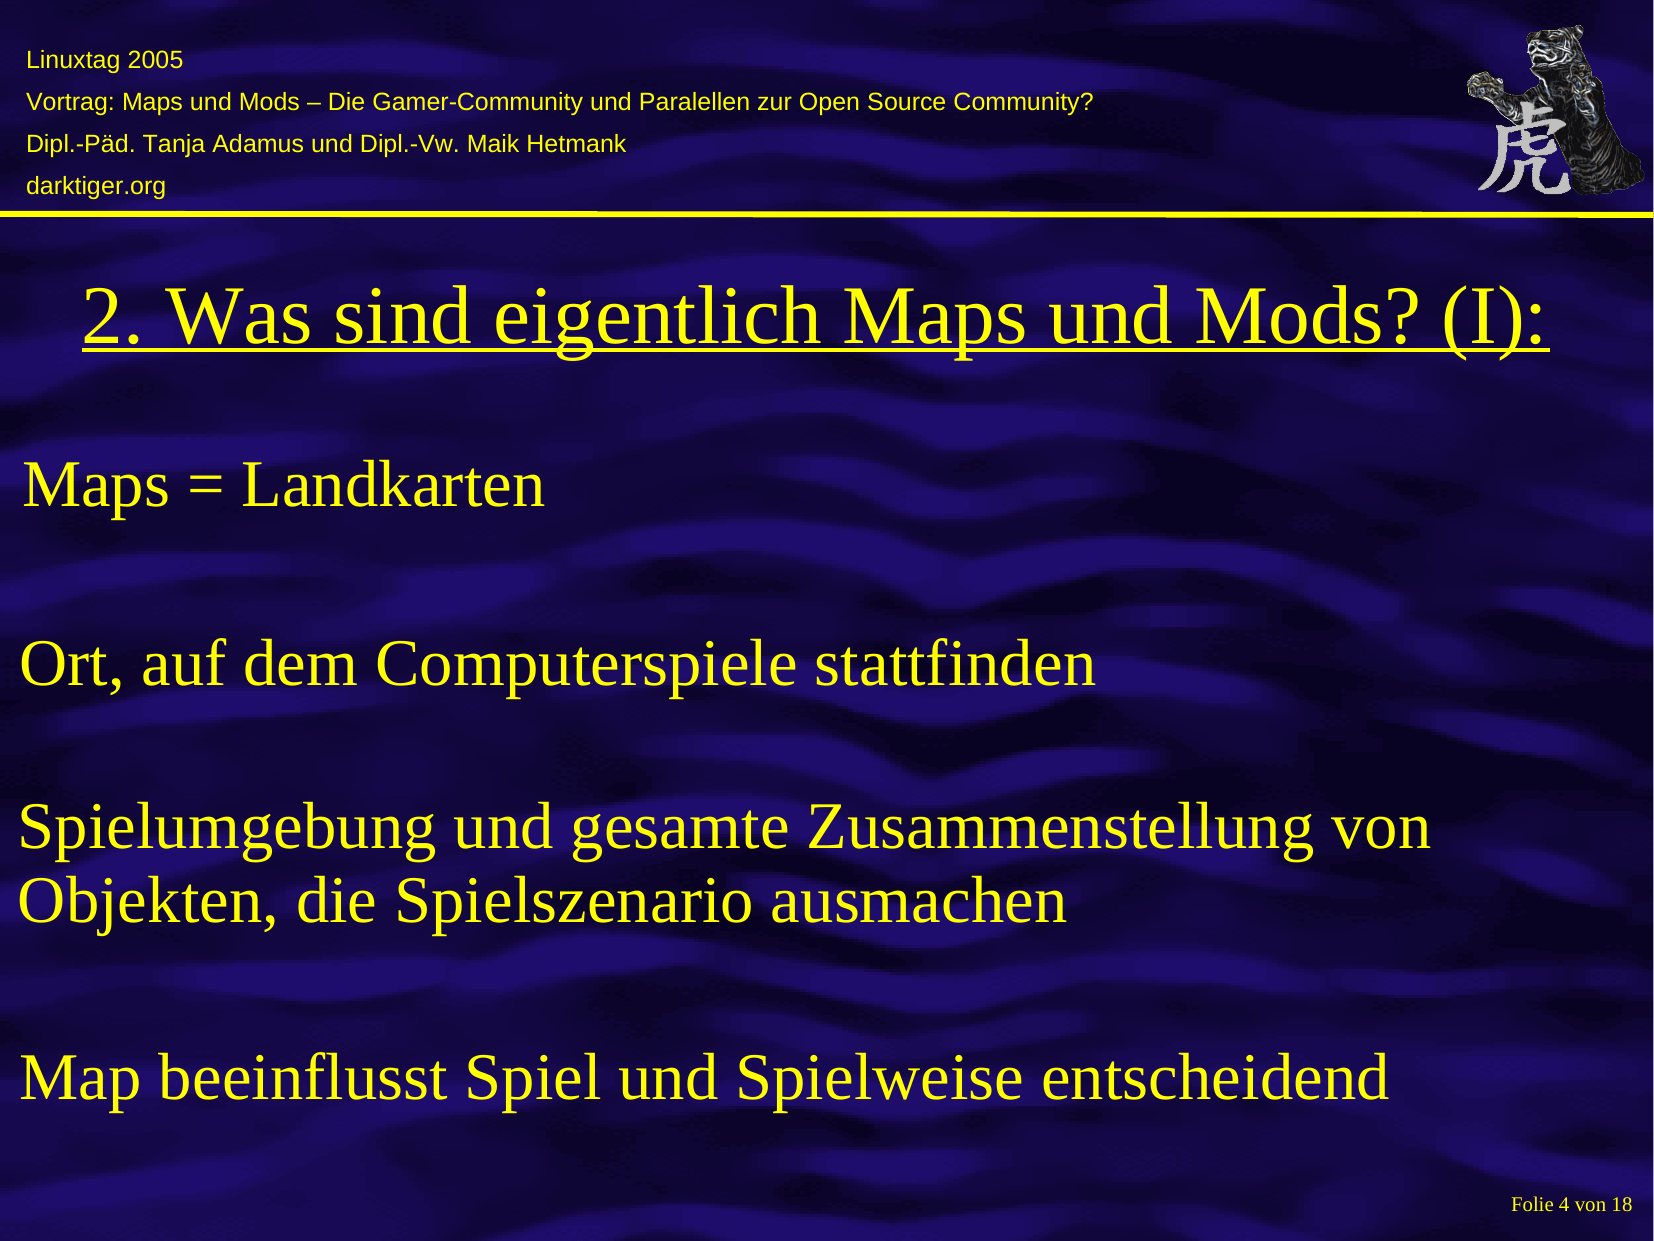

Linuxtag 2005
Vortrag: Maps und Mods – Die Gamer-Community und Paralellen zur Open Source Community?
Dipl.-Päd. Tanja Adamus und Dipl.-Vw. Maik Hetmank
darktiger.org
2. Was sind eigentlich Maps und Mods? (I):
Maps = Landkarten
Ort, auf dem Computerspiele stattfinden
Spielumgebung und gesamte Zusammenstellung von
Objekten, die Spielszenario ausmachen
Map beeinflusst Spiel und Spielweise entscheidend
Folie 4 von 18